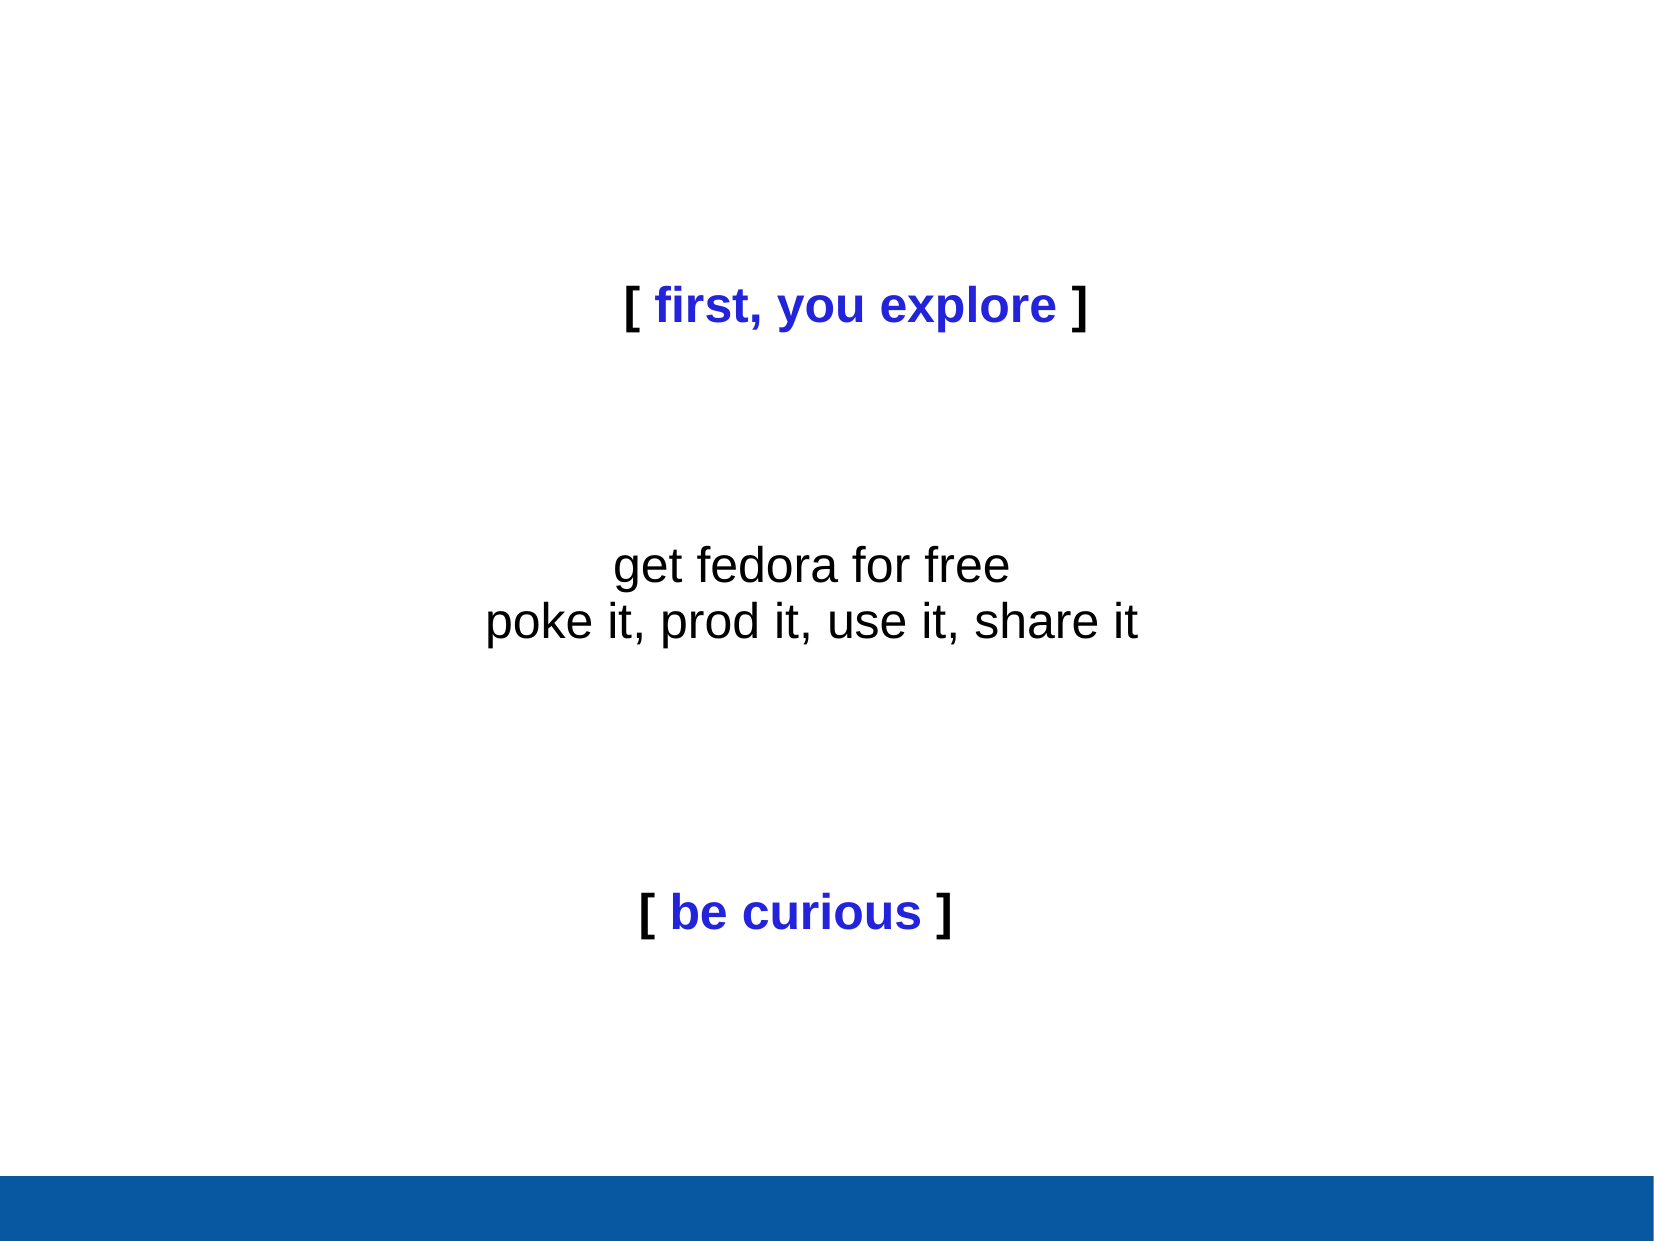

[ first, you explore ]
get fedora for free
poke it, prod it, use it, share it
[ be curious ]